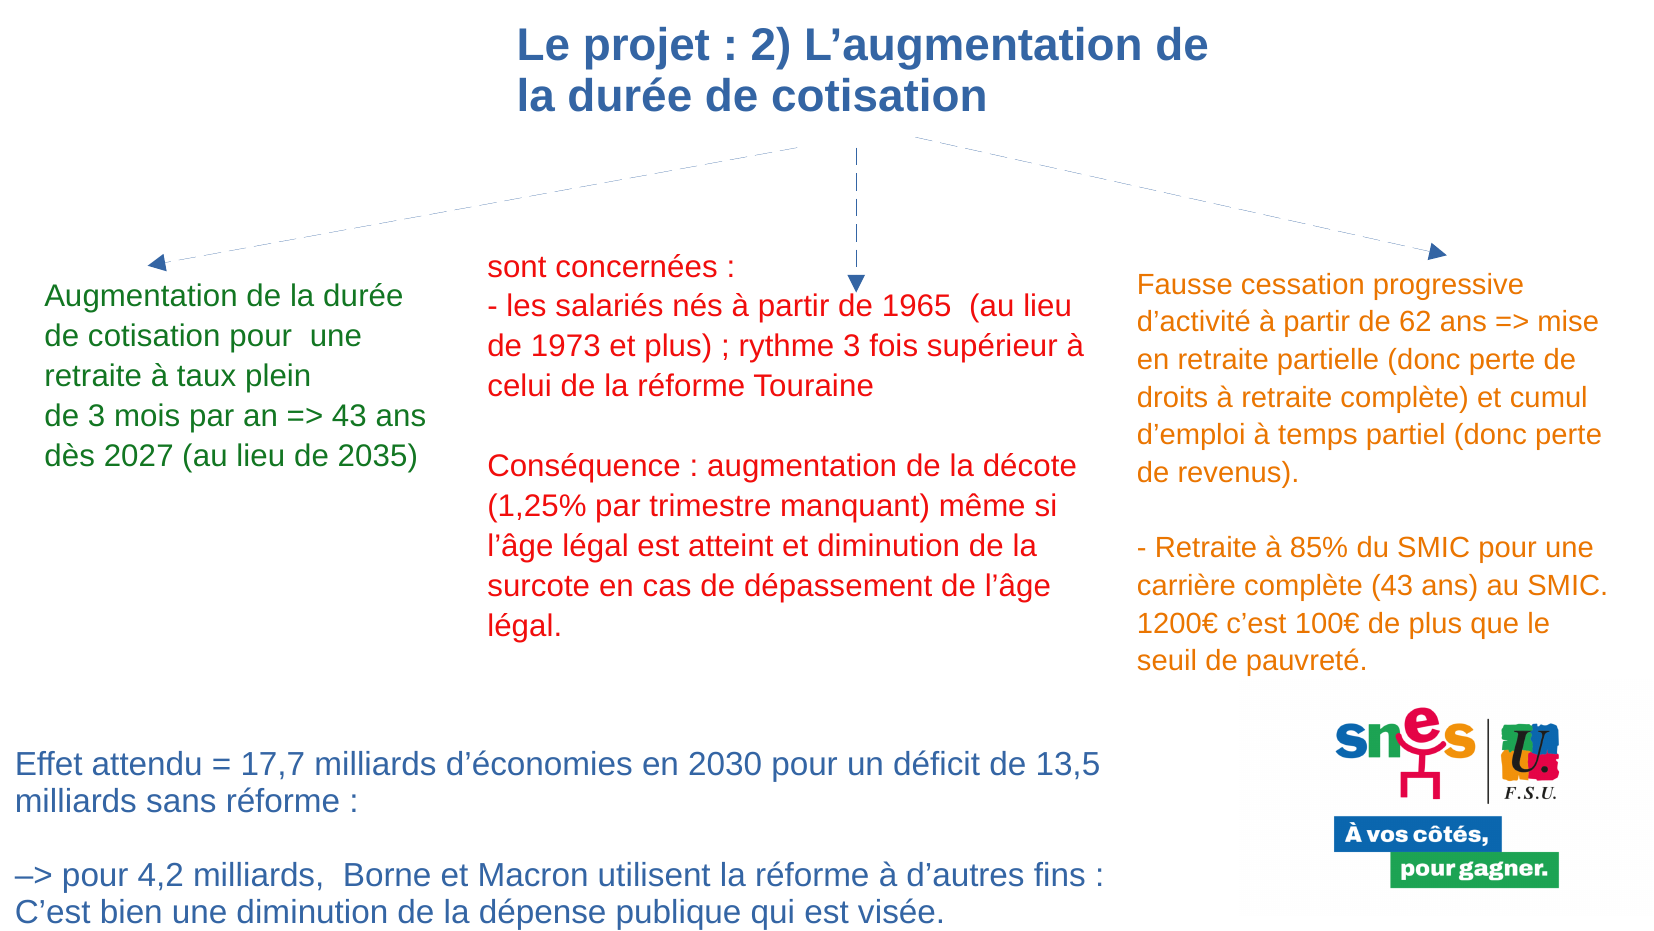

Le projet : 2) L’augmentation de la durée de cotisation
sont concernées :
- les salariés nés à partir de 1965 (au lieu de 1973 et plus) ; rythme 3 fois supérieur à celui de la réforme Touraine
Conséquence : augmentation de la décote (1,25% par trimestre manquant) même si l’âge légal est atteint et diminution de la surcote en cas de dépassement de l’âge légal.
Fausse cessation progressive d’activité à partir de 62 ans => mise en retraite partielle (donc perte de droits à retraite complète) et cumul d’emploi à temps partiel (donc perte de revenus).
- Retraite à 85% du SMIC pour une carrière complète (43 ans) au SMIC. 1200€ c’est 100€ de plus que le seuil de pauvreté.
Augmentation de la durée de cotisation pour une retraite à taux plein
de 3 mois par an => 43 ans dès 2027 (au lieu de 2035)
Effet attendu = 17,7 milliards d’économies en 2030 pour un déficit de 13,5 milliards sans réforme :
–> pour 4,2 milliards, Borne et Macron utilisent la réforme à d’autres fins : C’est bien une diminution de la dépense publique qui est visée.